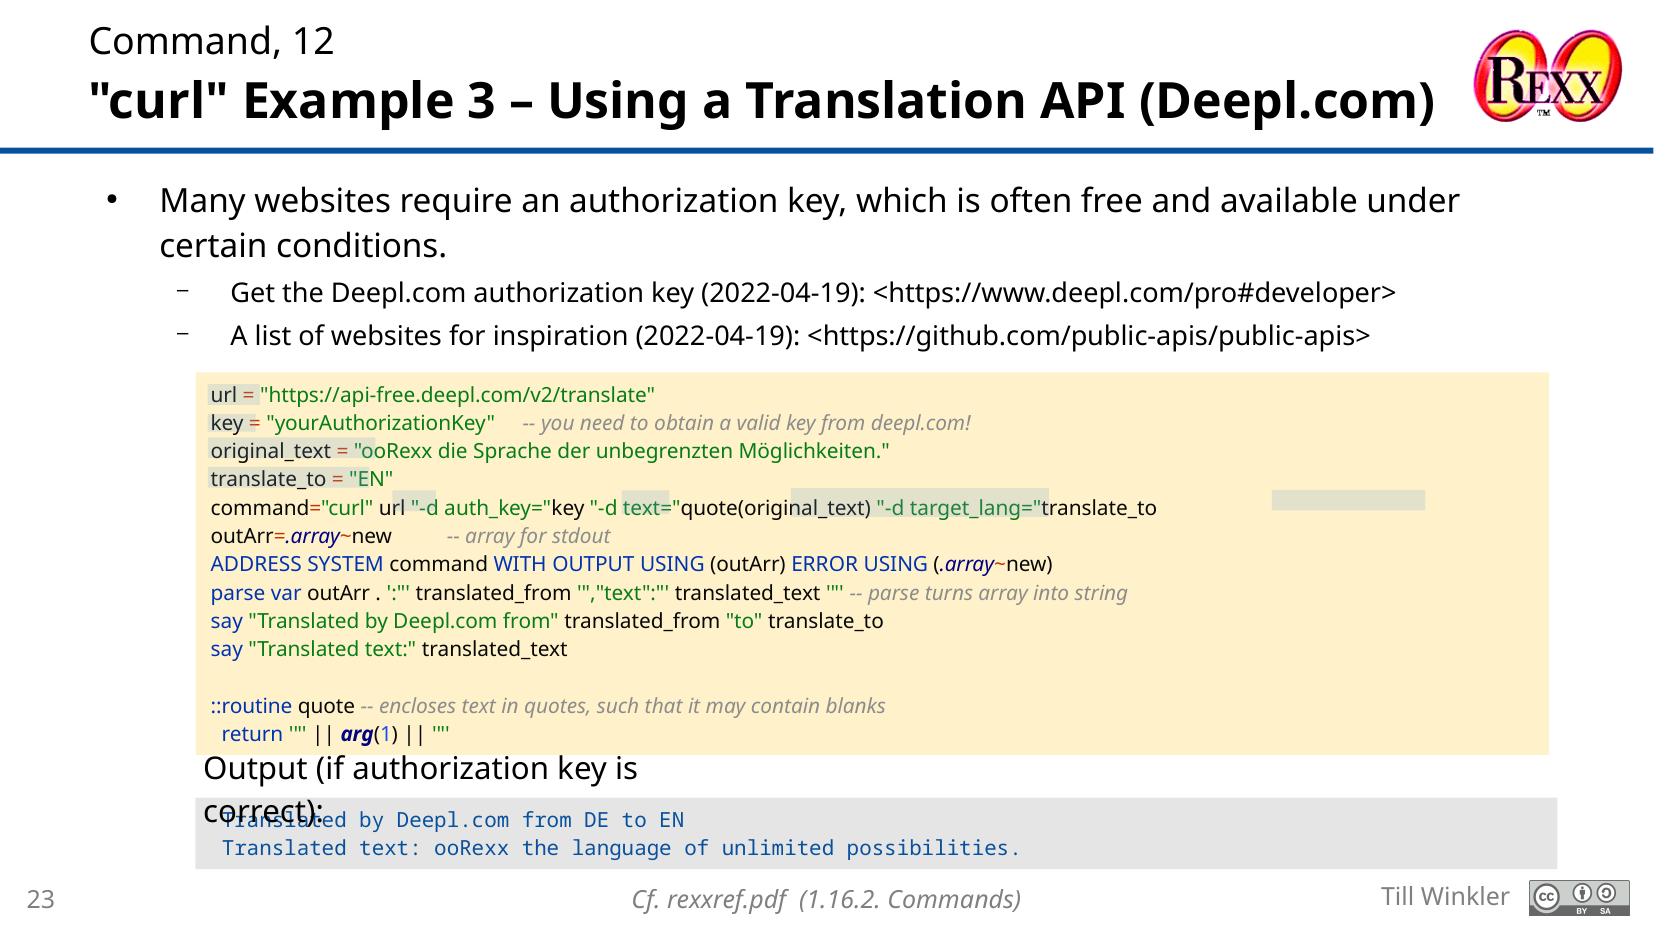

Command, 12
"curl" Example 3 – Using a Translation API (Deepl.com)
# Many websites require an authorization key, which is often free and available under certain conditions.
Get the Deepl.com authorization key (2022-04-19): <https://www.deepl.com/pro#developer>
A list of websites for inspiration (2022-04-19): <https://github.com/public-apis/public-apis>
url = "https://api-free.deepl.com/v2/translate"
key = "yourAuthorizationKey" -- you need to obtain a valid key from deepl.com!
original_text = "ooRexx die Sprache der unbegrenzten Möglichkeiten."
translate_to = "EN"
command="curl" url "-d auth_key="key "-d text="quote(original_text) "-d target_lang="translate_to
outArr=.array~new -- array for stdout
ADDRESS SYSTEM command WITH OUTPUT USING (outArr) ERROR USING (.array~new)
parse var outArr . ':"' translated_from '","text":"' translated_text '"' -- parse turns array into string
say "Translated by Deepl.com from" translated_from "to" translate_to
say "Translated text:" translated_text
::routine quote -- encloses text in quotes, such that it may contain blanks
 return '"' || arg(1) || '"'
Output (if authorization key is correct):
Translated by Deepl.com from DE to EN
Translated text: ooRexx the language of unlimited possibilities.
Cf. rexxref.pdf (1.16.2. Commands)